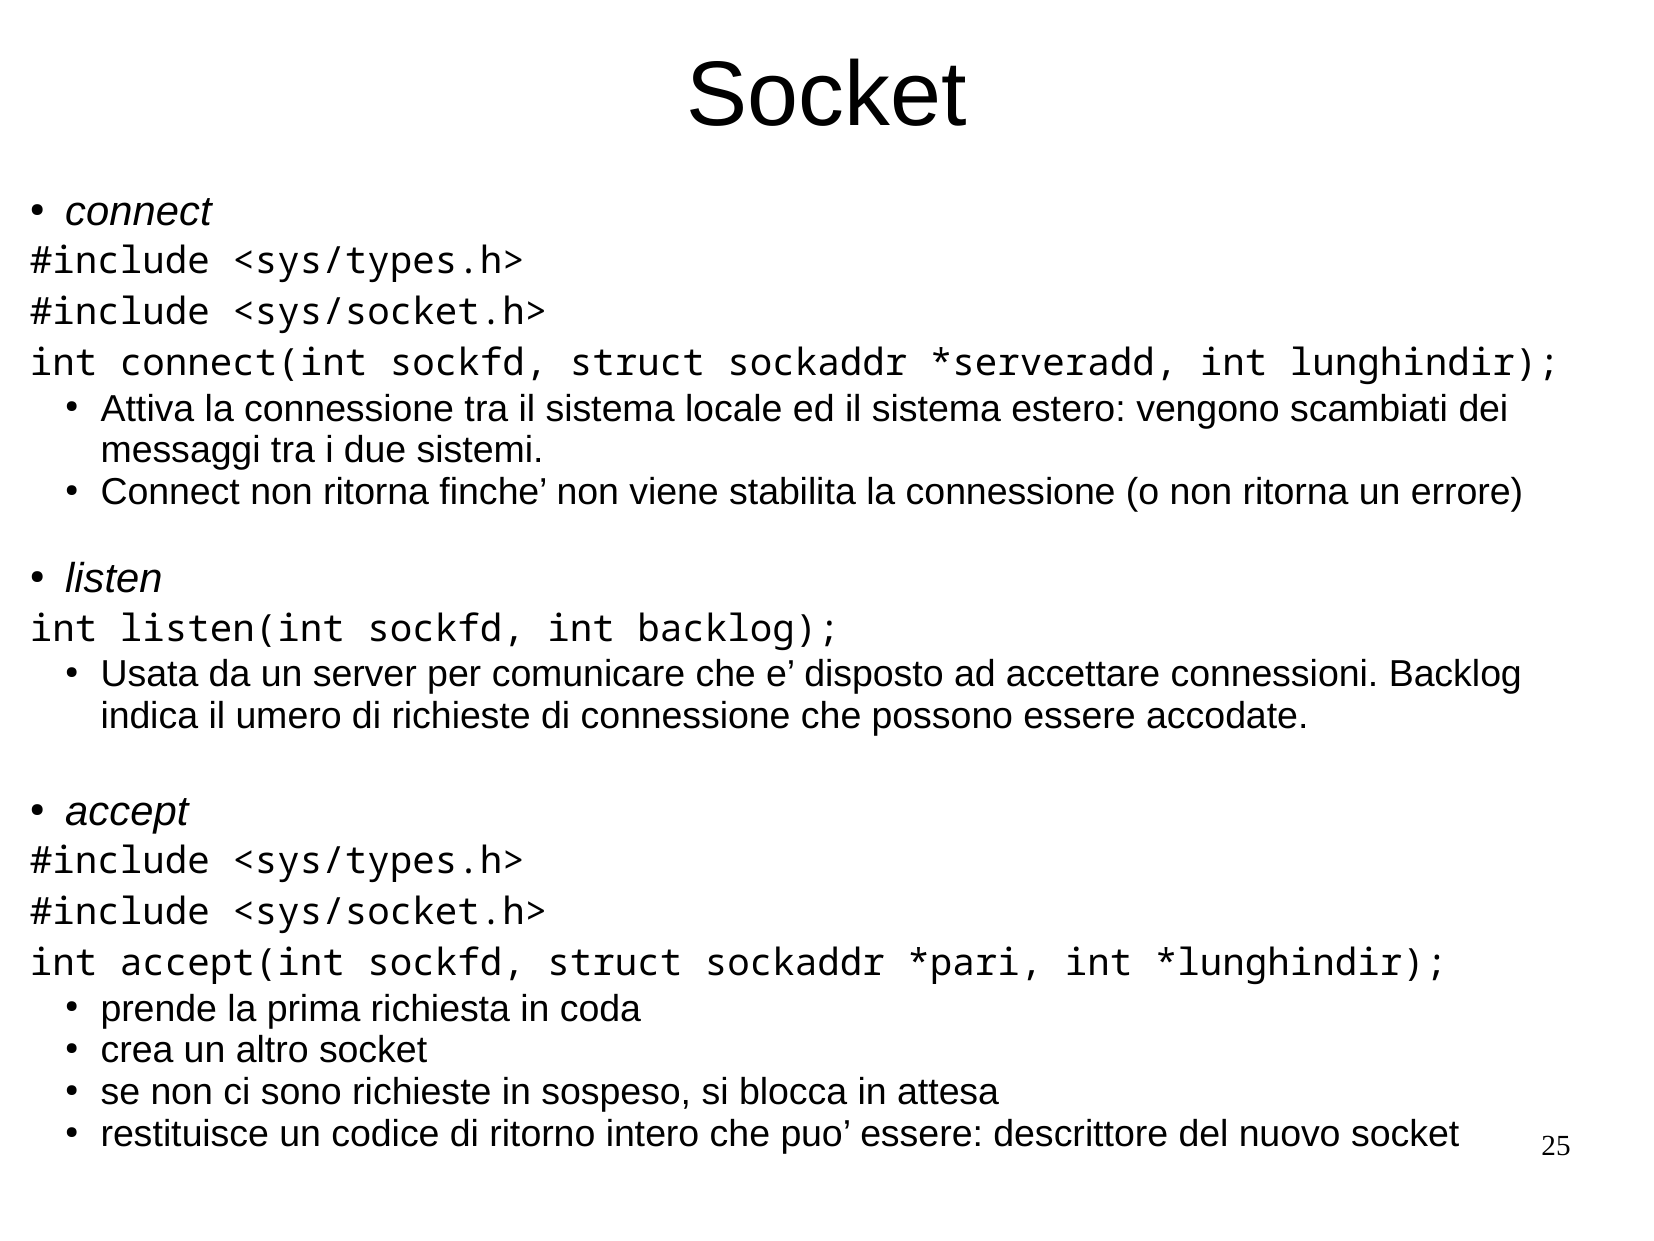

# Socket
connect
#include <sys/types.h>
#include <sys/socket.h>
int connect(int sockfd, struct sockaddr *serveradd, int lunghindir);
Attiva la connessione tra il sistema locale ed il sistema estero: vengono scambiati dei messaggi tra i due sistemi.
Connect non ritorna finche’ non viene stabilita la connessione (o non ritorna un errore)
listen
int listen(int sockfd, int backlog);
Usata da un server per comunicare che e’ disposto ad accettare connessioni. Backlog indica il umero di richieste di connessione che possono essere accodate.
accept
#include <sys/types.h>
#include <sys/socket.h>
int accept(int sockfd, struct sockaddr *pari, int *lunghindir);
prende la prima richiesta in coda
crea un altro socket
se non ci sono richieste in sospeso, si blocca in attesa
restituisce un codice di ritorno intero che puo’ essere: descrittore del nuovo socket
25